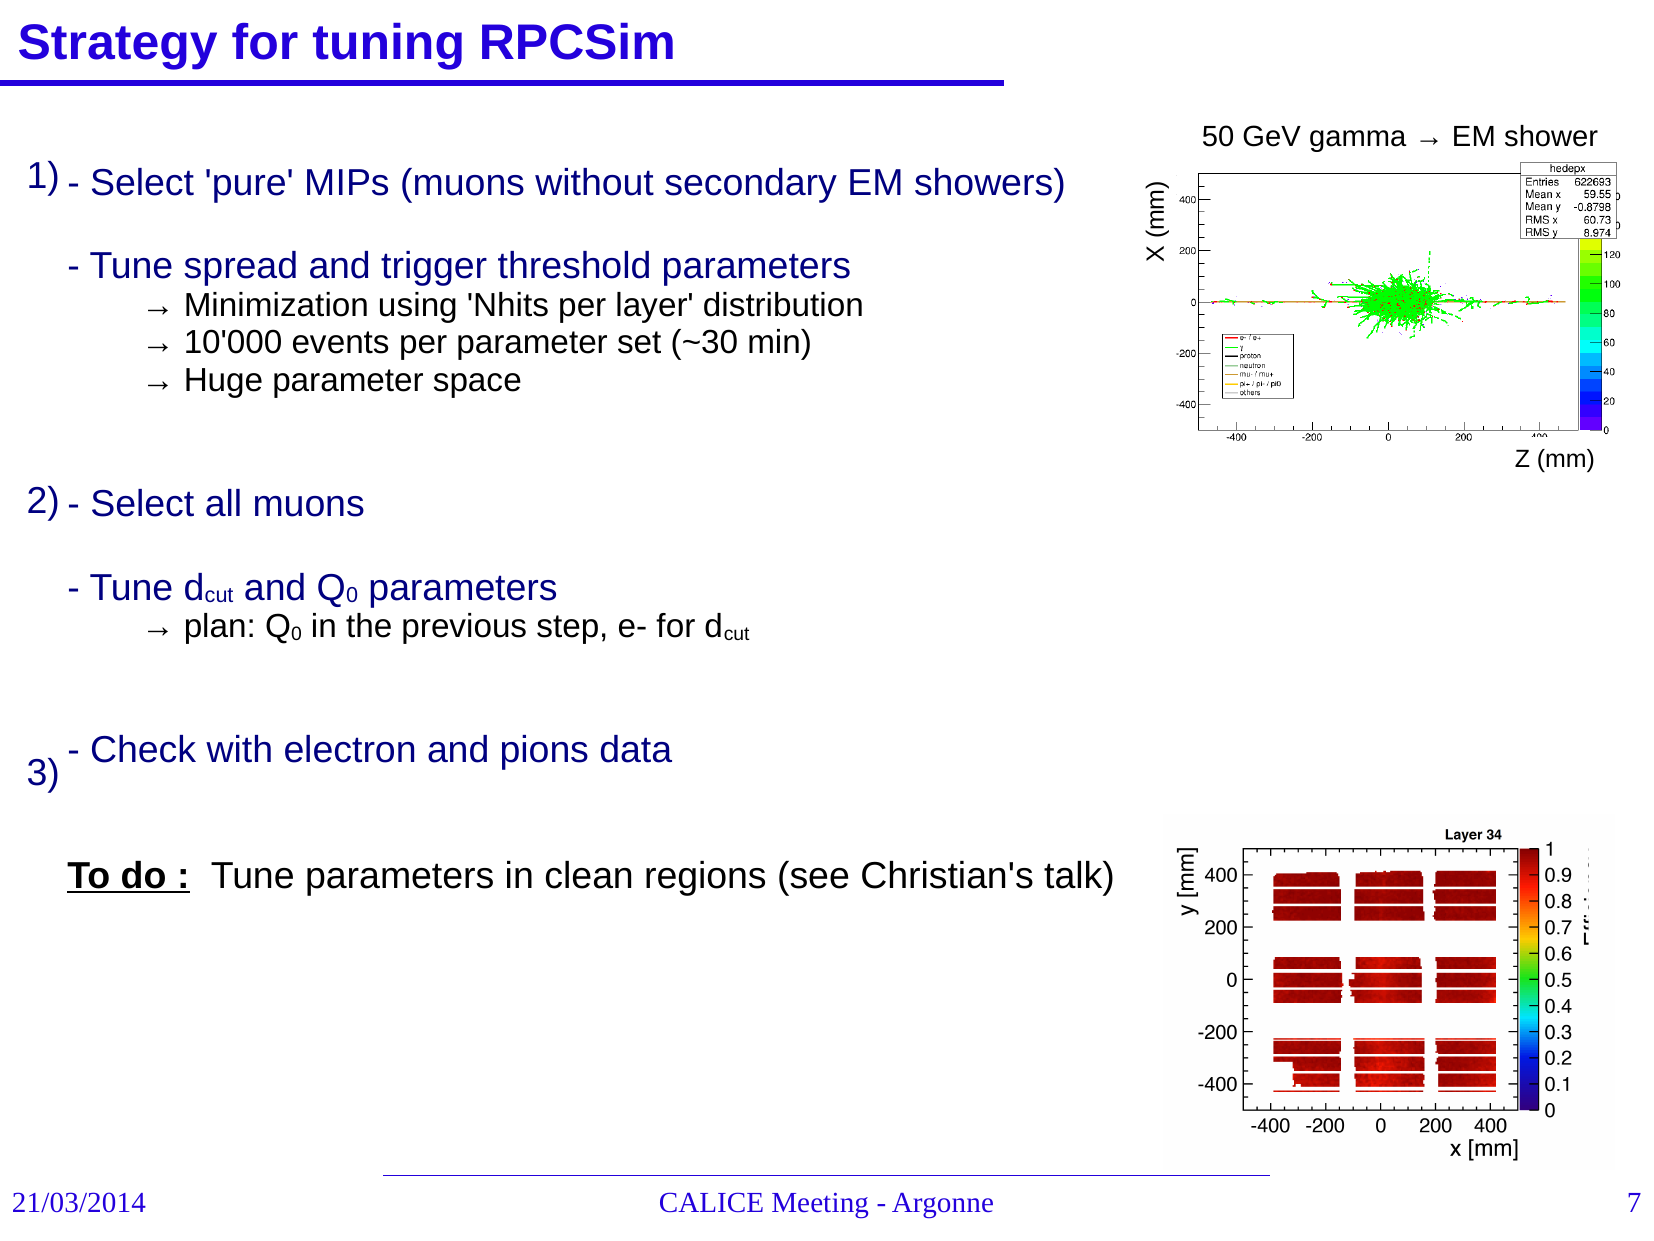

# Strategy for tuning RPCSim
50 GeV gamma → EM shower
1)
- Select 'pure' MIPs (muons without secondary EM showers)
- Tune spread and trigger threshold parameters
	→ Minimization using 'Nhits per layer' distribution
	→ 10'000 events per parameter set (~30 min)
	→ Huge parameter space
- Select all muons
- Tune dcut and Q0 parameters
	→ plan: Q0 in the previous step, e- for dcut
- Check with electron and pions data
To do : Tune parameters in clean regions (see Christian's talk)
X (mm)
Z (mm)
2)
3)
21/03/2014
CALICE Meeting - Argonne
7